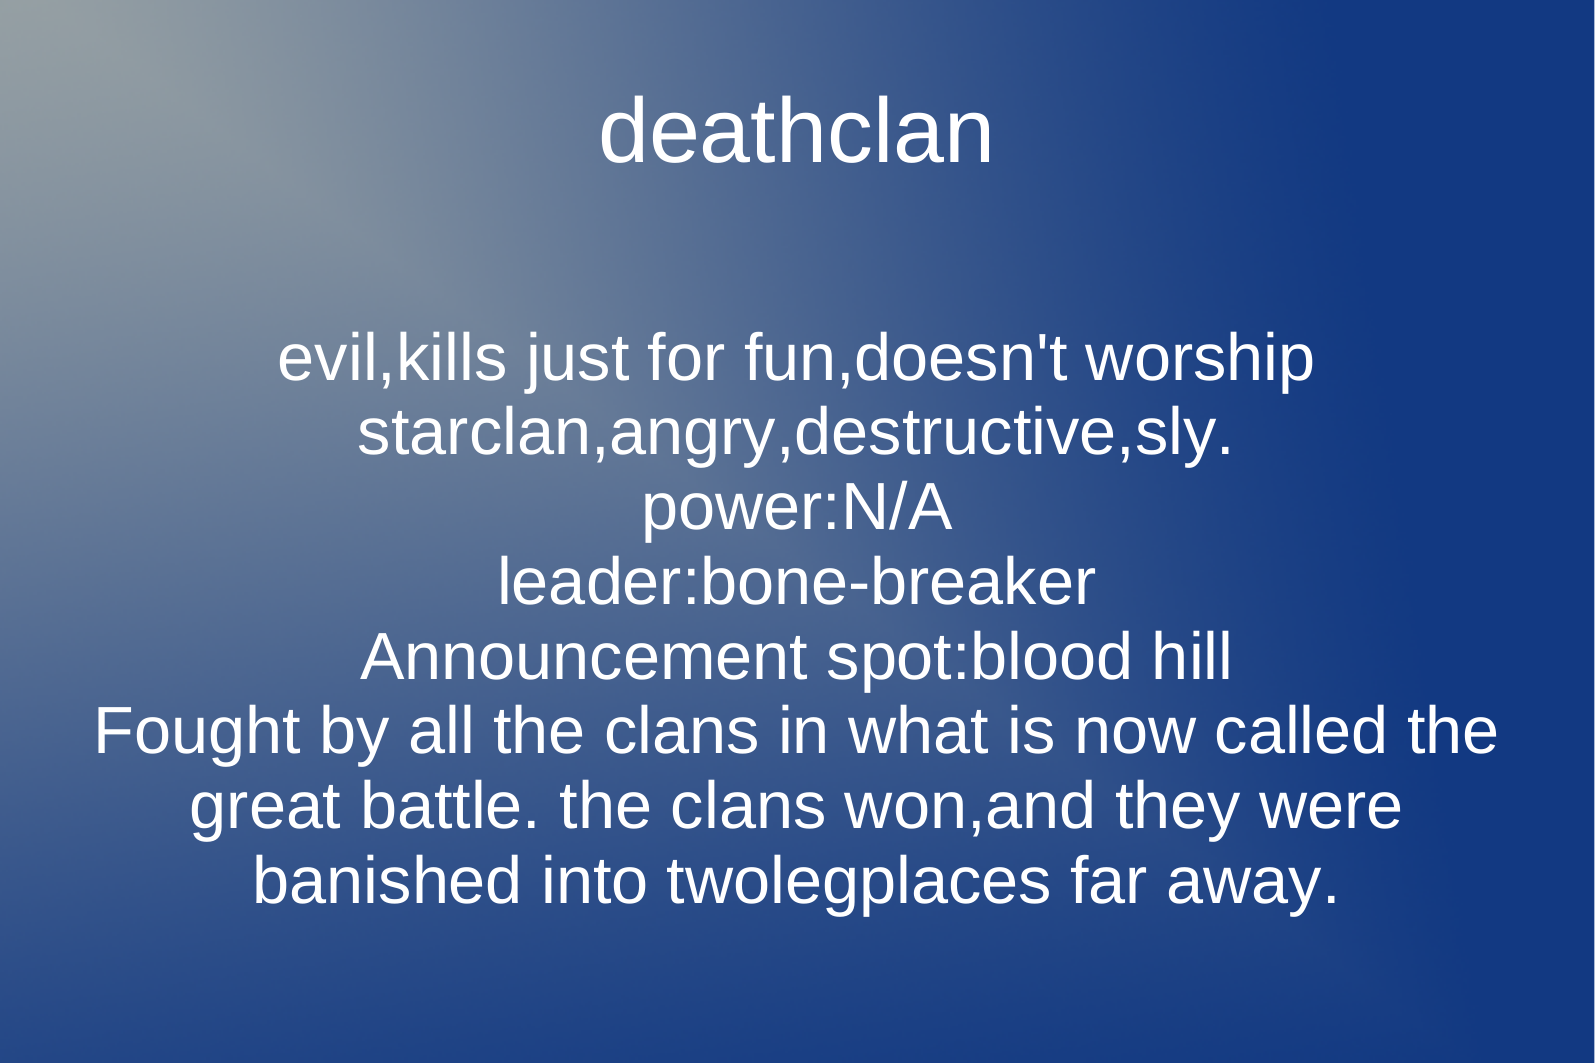

# deathclan
evil,kills just for fun,doesn't worship starclan,angry,destructive,sly.
power:N/A
leader:bone-breaker
Announcement spot:blood hill
Fought by all the clans in what is now called the great battle. the clans won,and they were banished into twolegplaces far away.